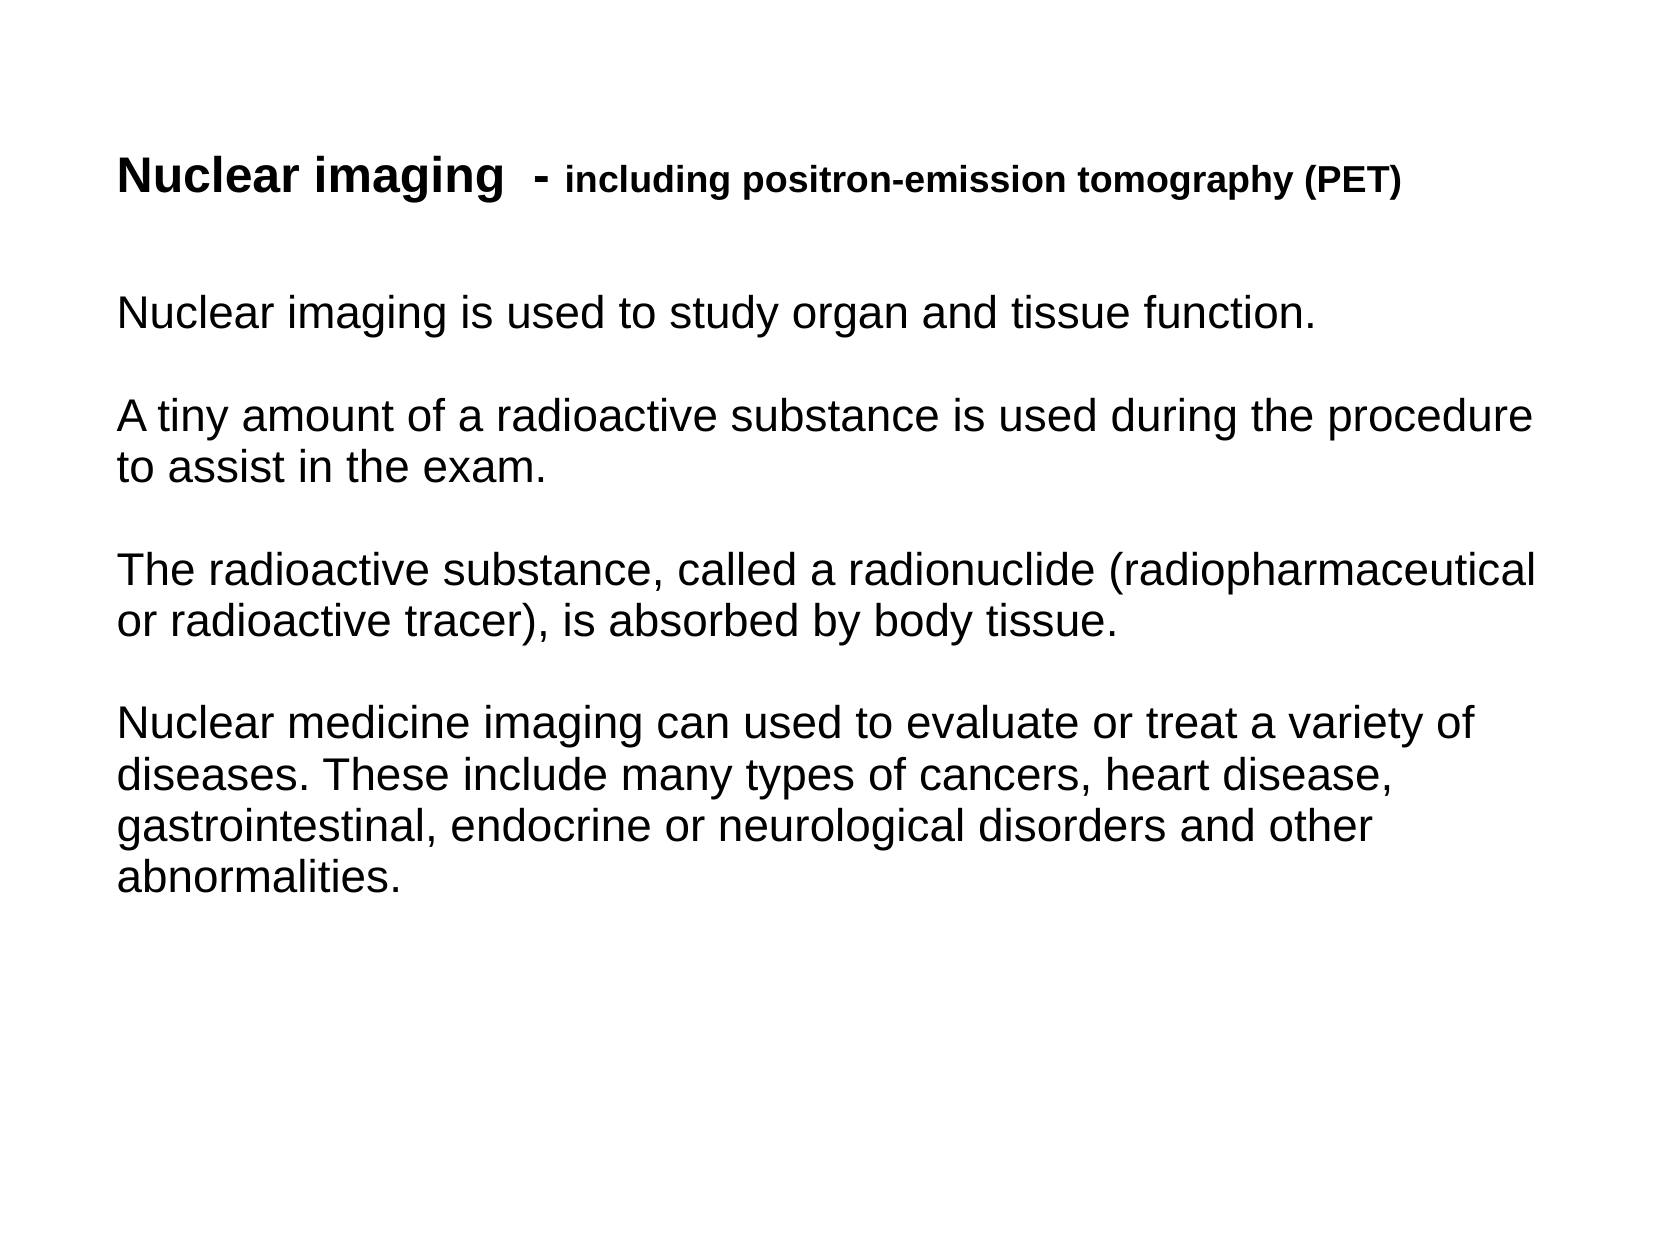

Nuclear imaging - including positron-emission tomography (PET)
Nuclear imaging is used to study organ and tissue function.
A tiny amount of a radioactive substance is used during the procedure to assist in the exam.
The radioactive substance, called a radionuclide (radiopharmaceutical or radioactive tracer), is absorbed by body tissue.
Nuclear medicine imaging can used to evaluate or treat a variety of diseases. These include many types of cancers, heart disease, gastrointestinal, endocrine or neurological disorders and other abnormalities.